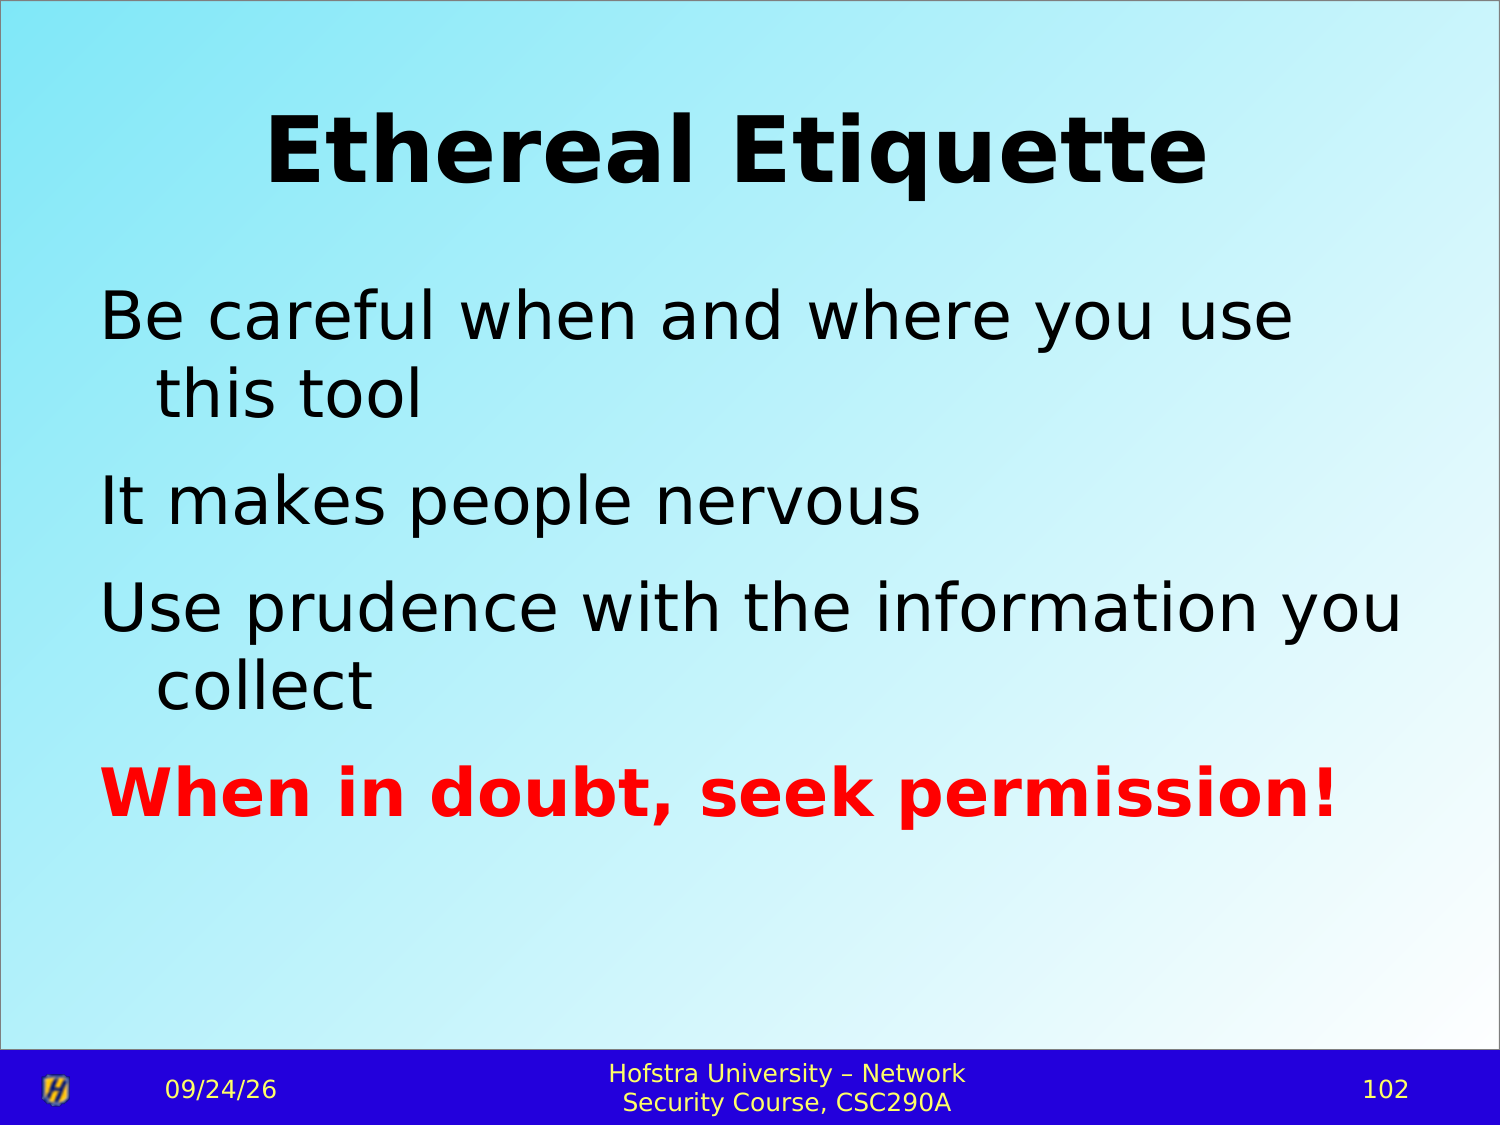

# Ethereal Etiquette
Be careful when and where you use this tool
It makes people nervous
Use prudence with the information you collect
When in doubt, seek permission!
102